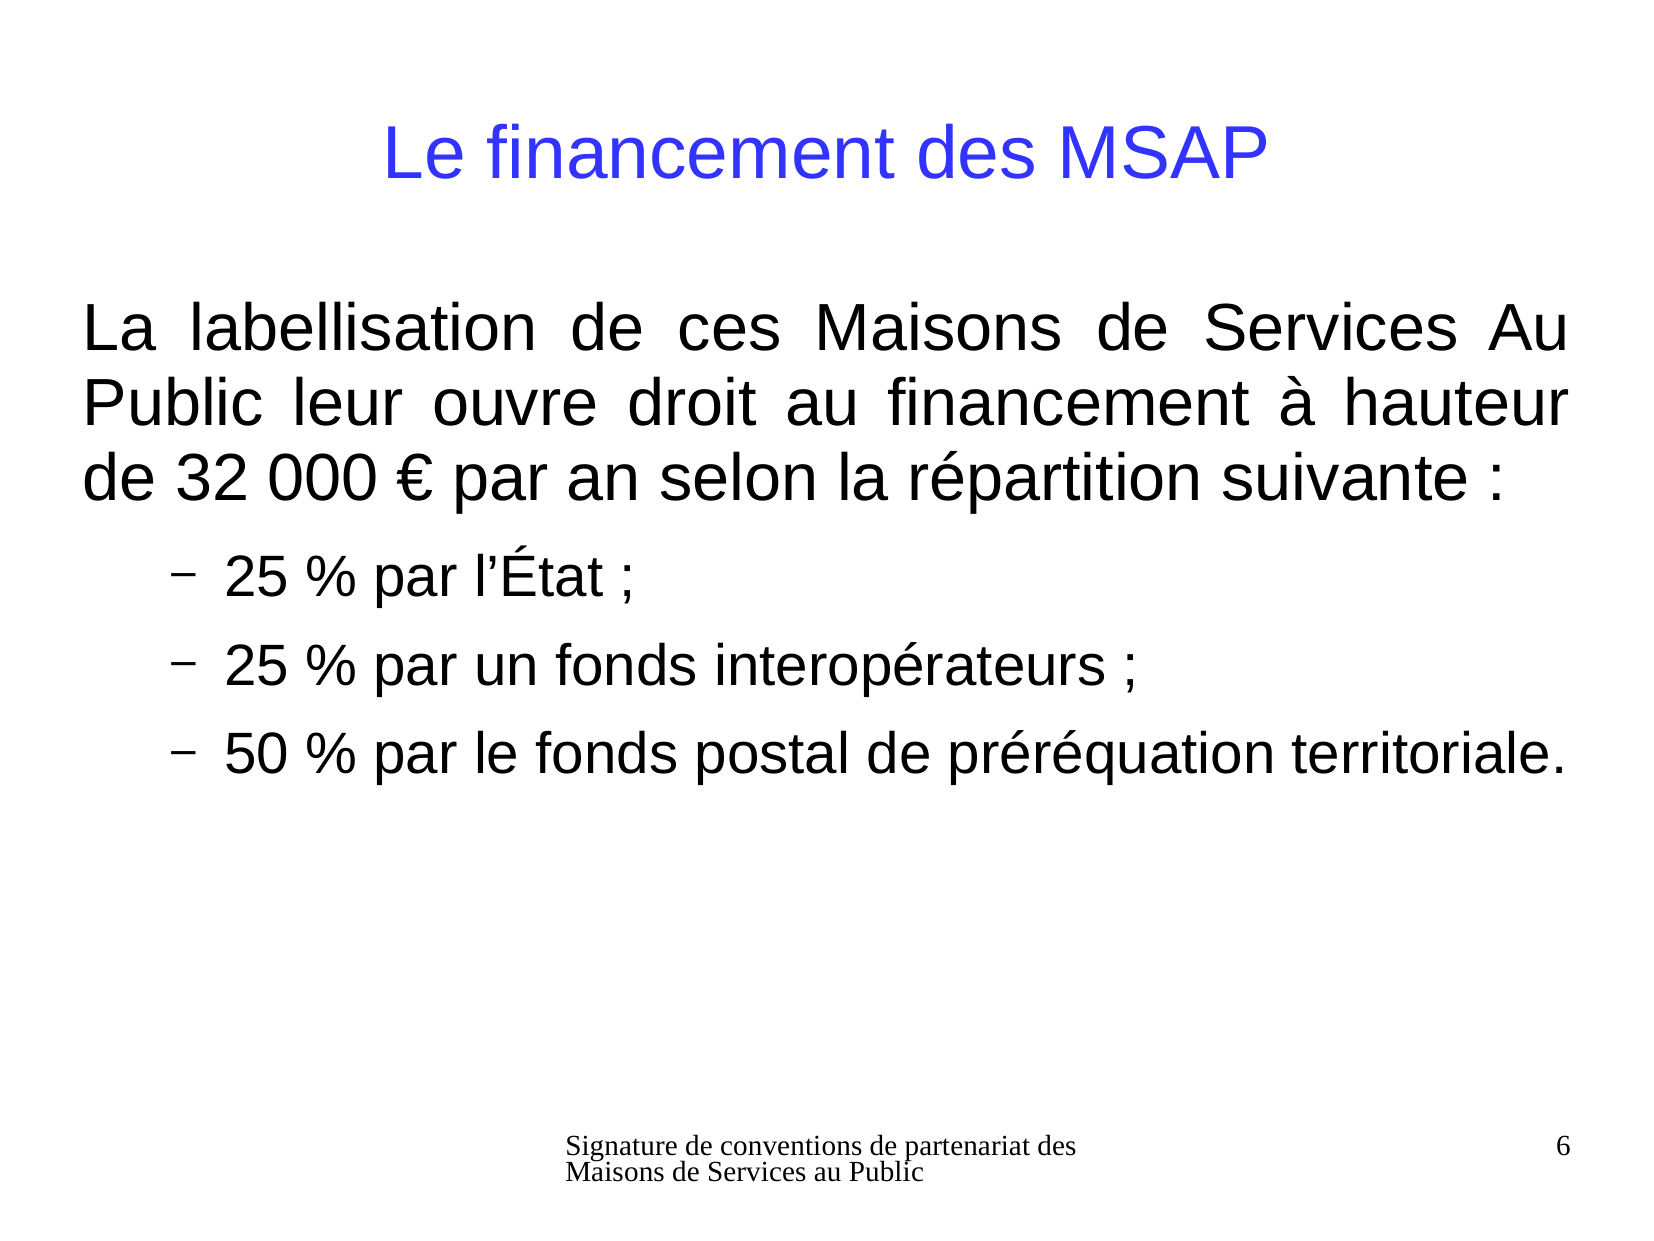

# Le financement des MSAP
La labellisation de ces Maisons de Services Au Public leur ouvre droit au financement à hauteur de 32 000 € par an selon la répartition suivante :
25 % par l’État ;
25 % par un fonds interopérateurs ;
50 % par le fonds postal de préréquation territoriale.
Signature de conventions de partenariat des Maisons de Services au Public
6